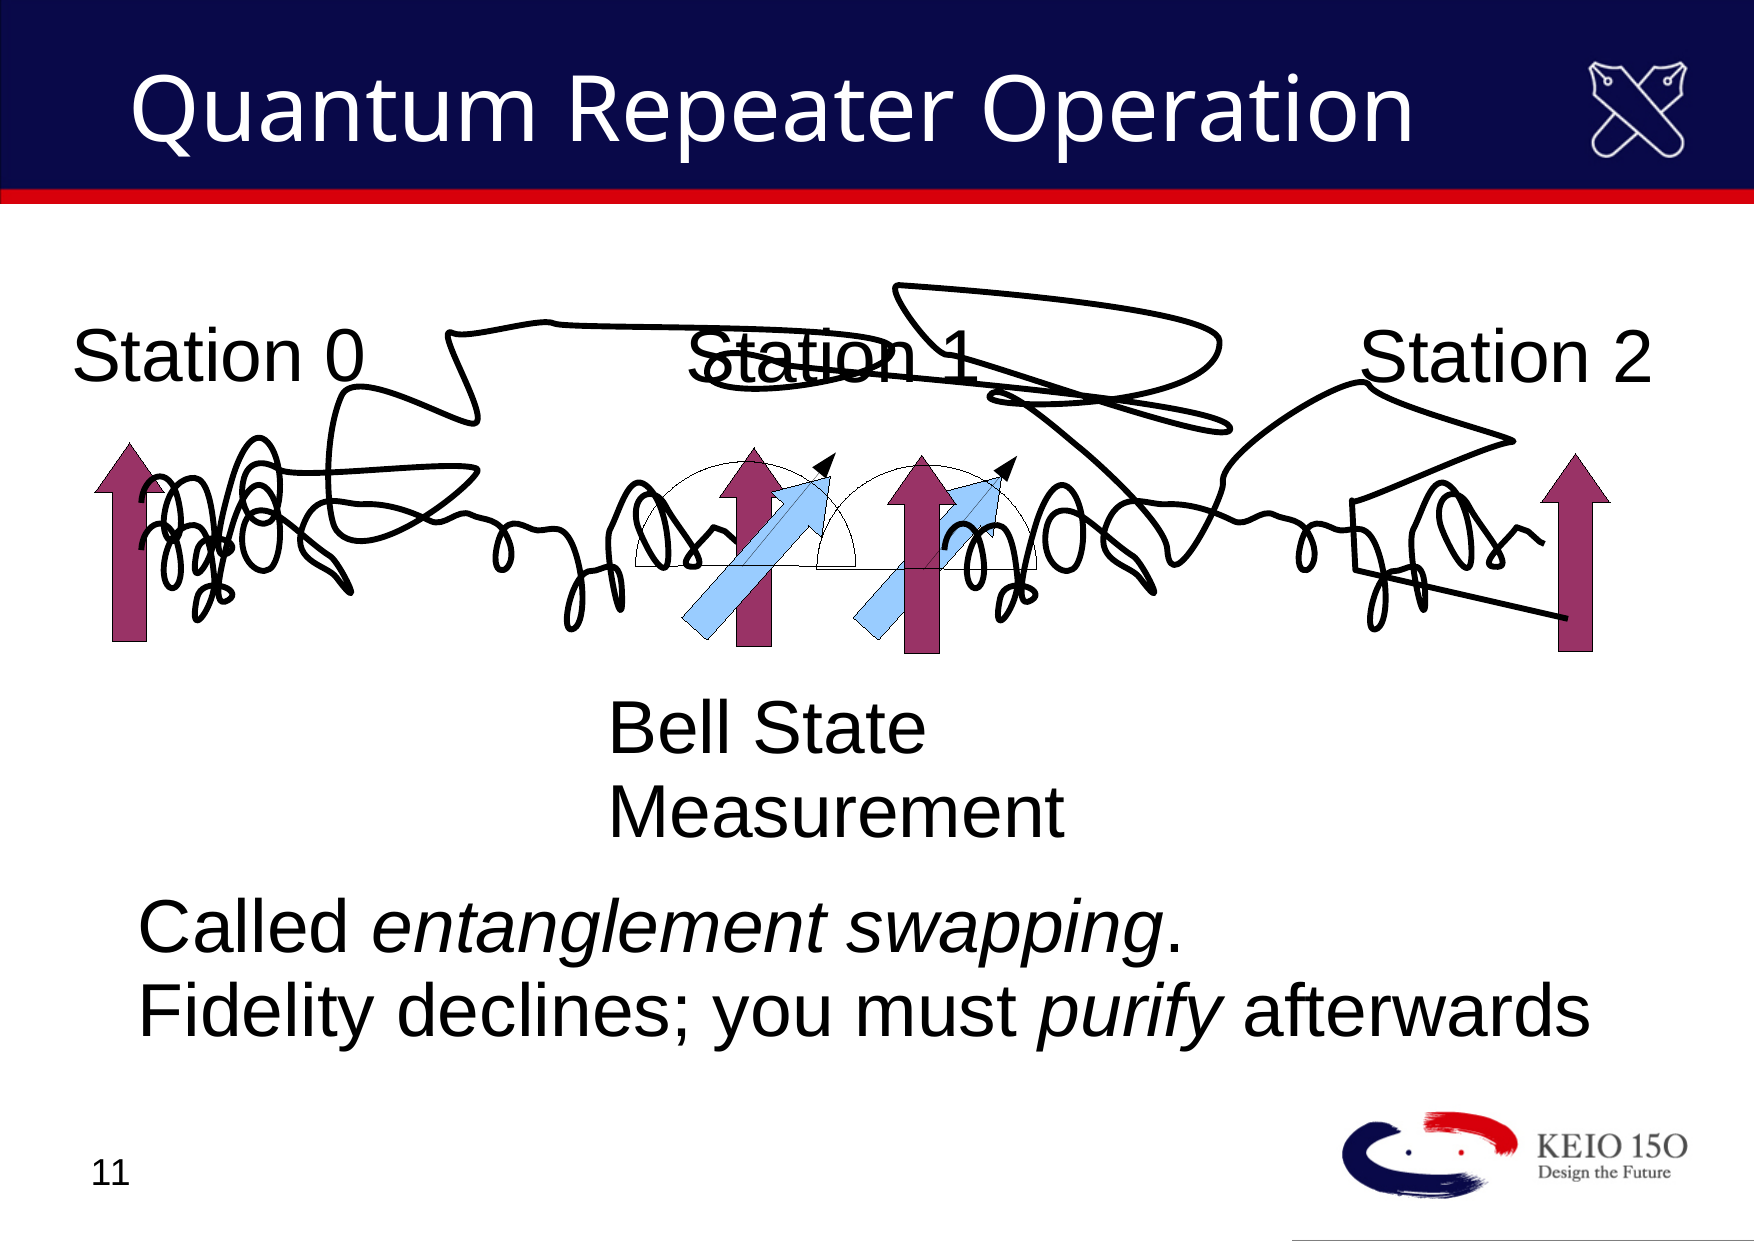

# Quantum Repeater Operation
Station 0
Station 1
Station 2
Bell State
Measurement
Called entanglement swapping.
Fidelity declines; you must purify afterwards
11